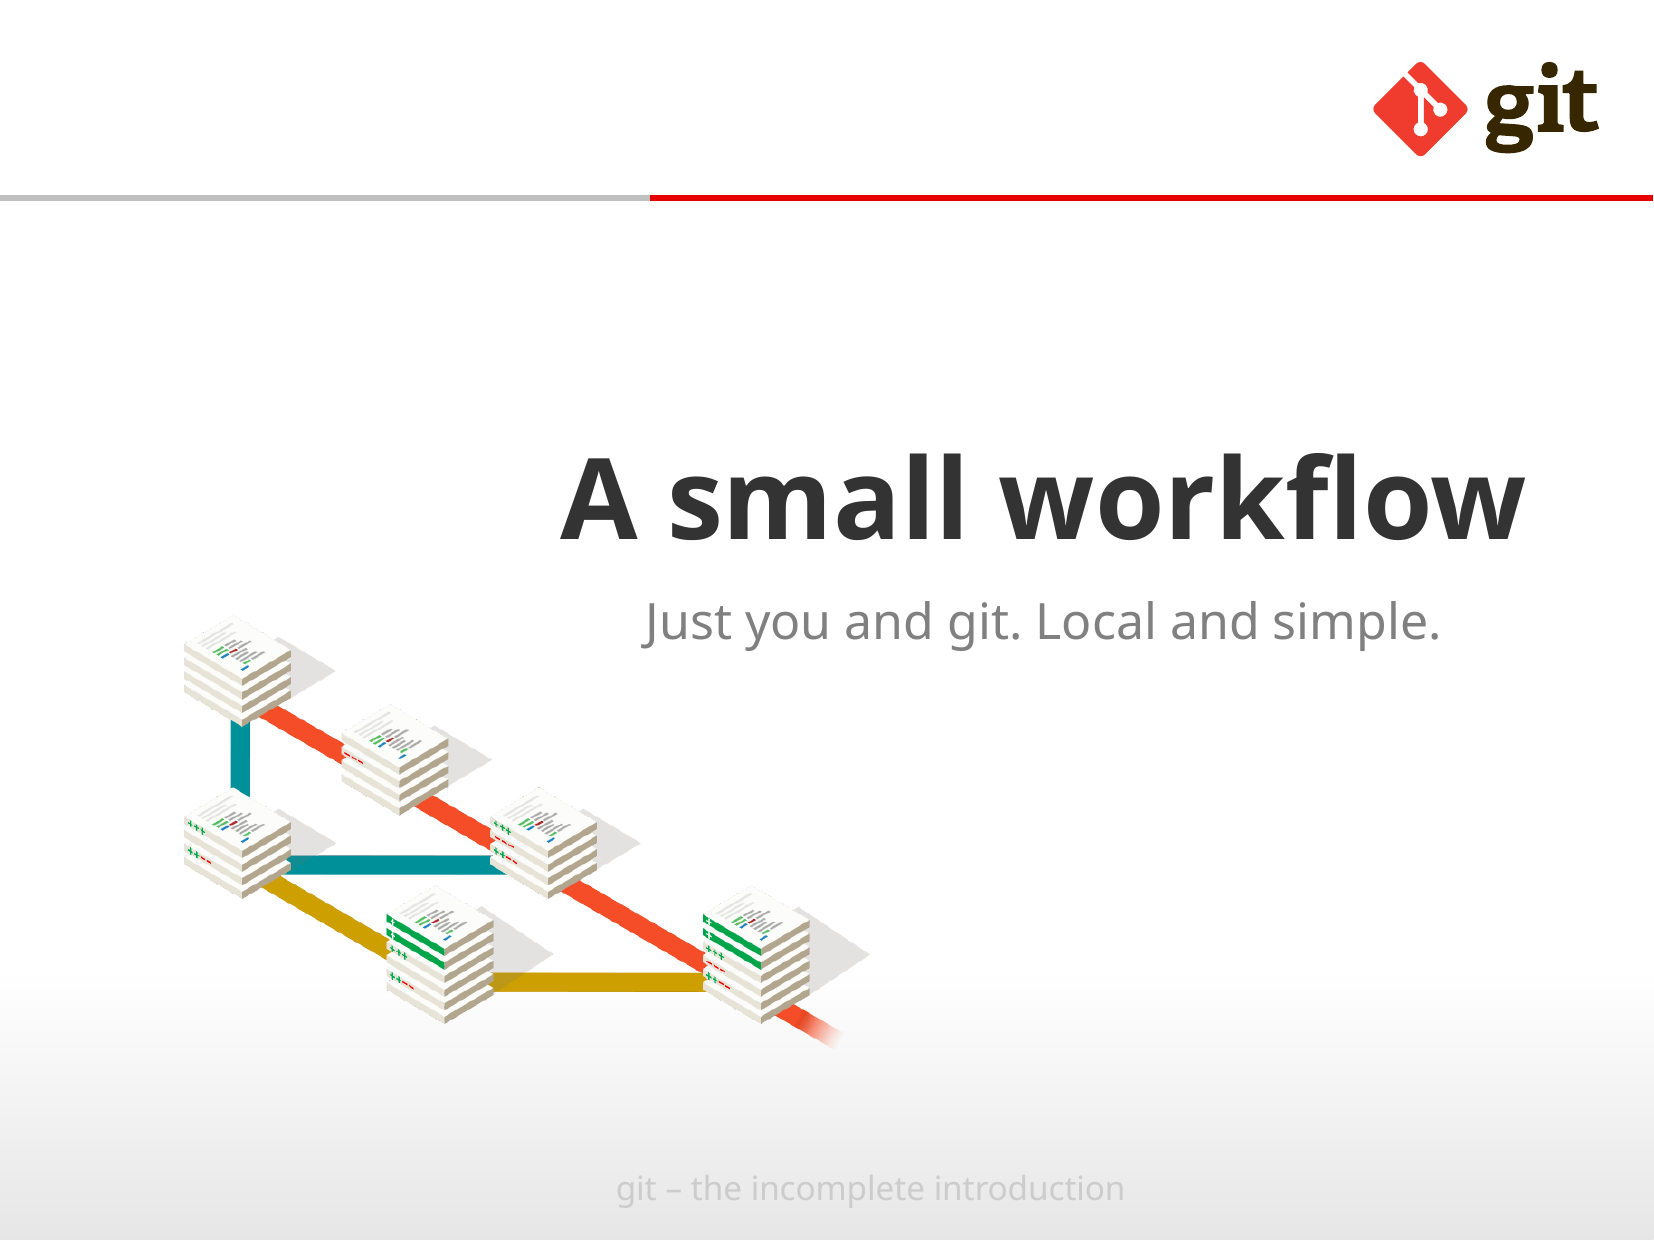

#
A small workflow
Just you and git. Local and simple.